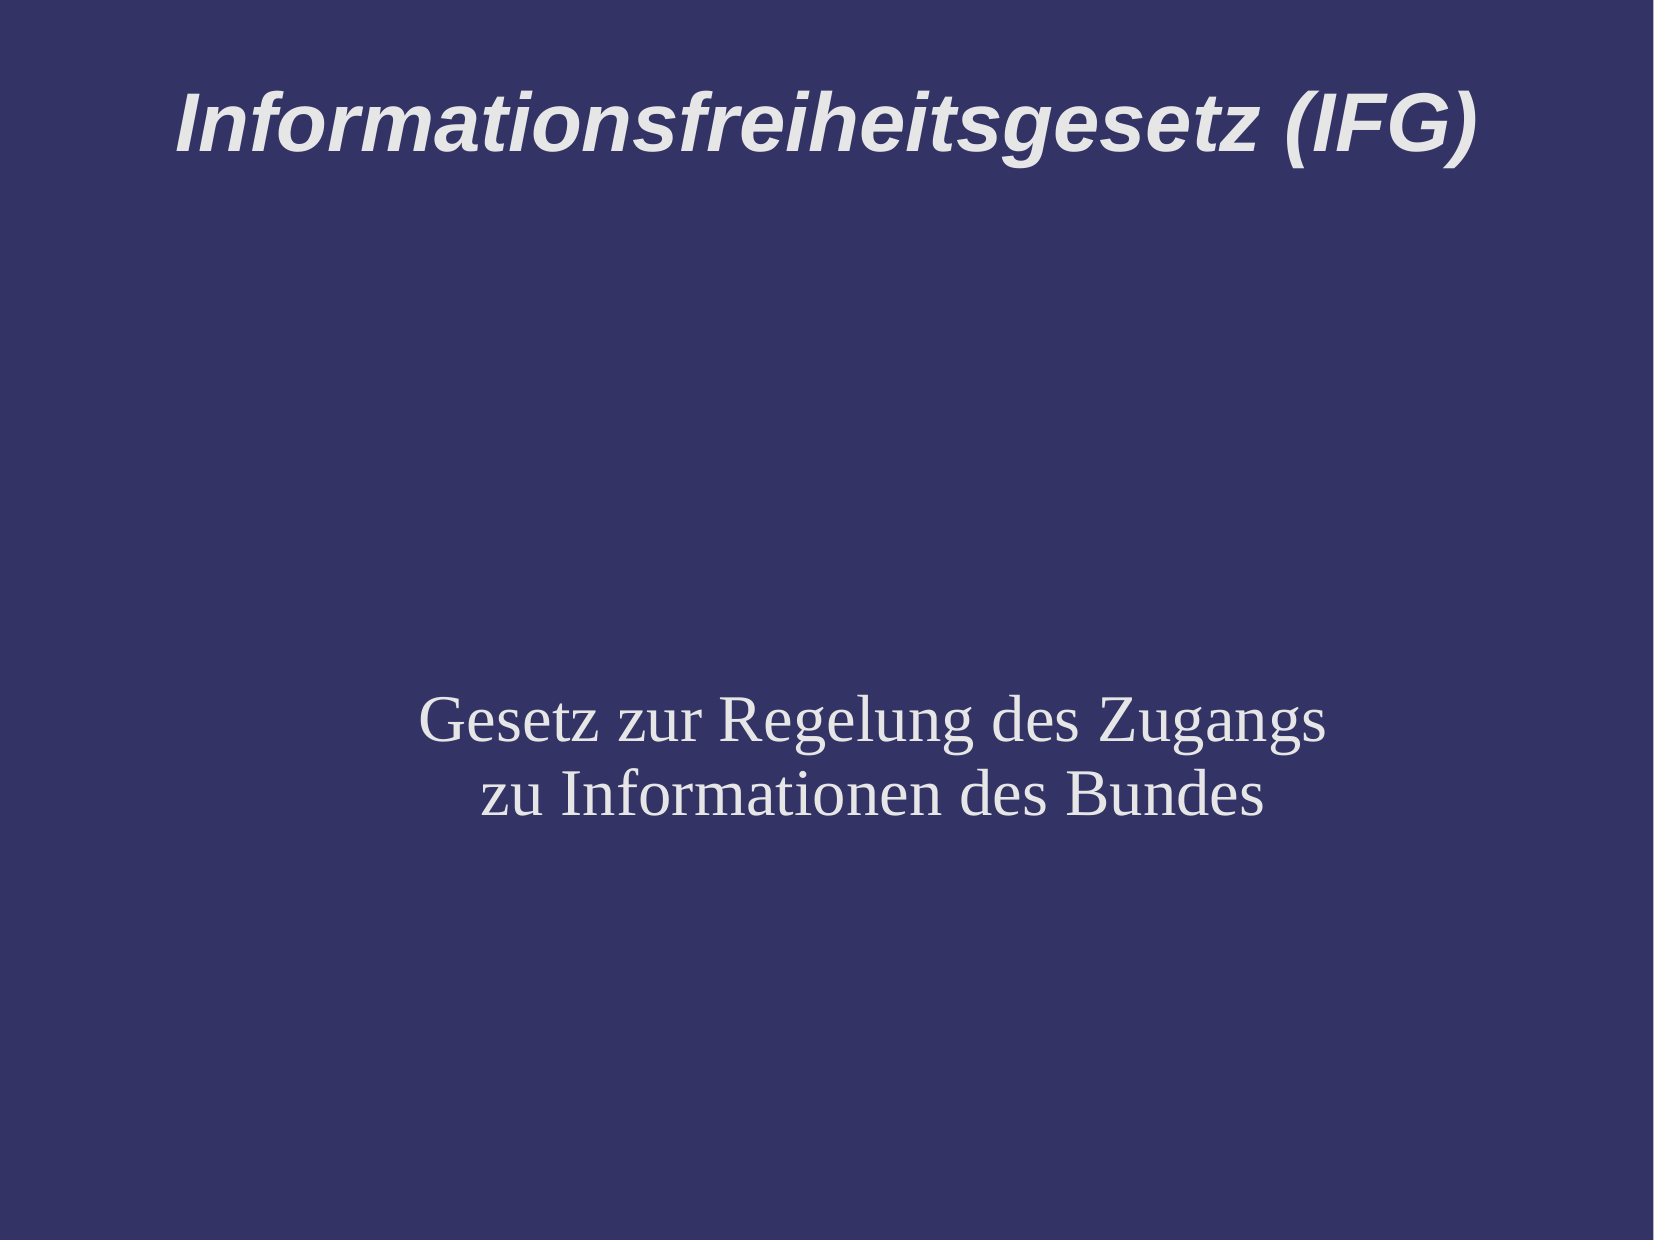

# Informationsfreiheitsgesetz (IFG)
Gesetz zur Regelung des Zugangs
zu Informationen des Bundes